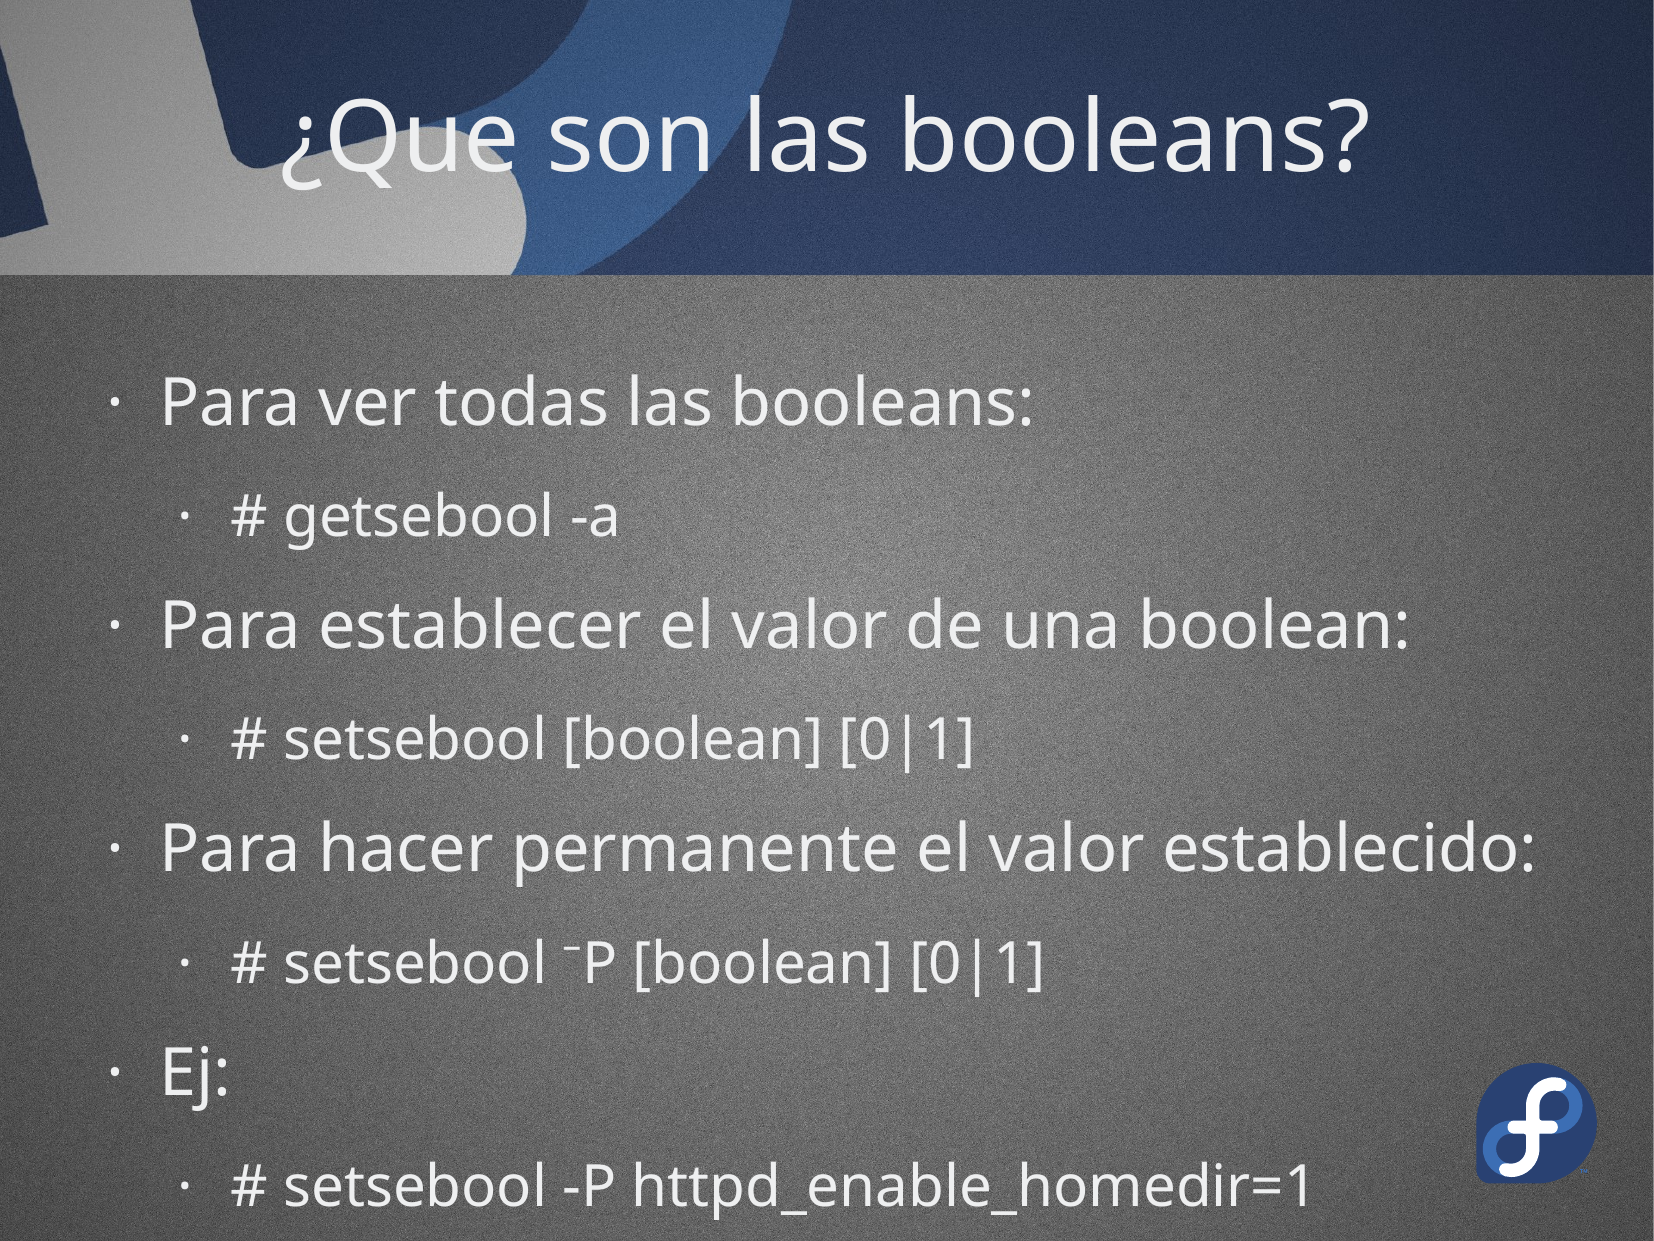

# ¿Que son las booleans?
Para ver todas las booleans:
# getsebool -a
Para establecer el valor de una boolean:
# setsebool [boolean] [0|1]
Para hacer permanente el valor establecido:
# setsebool ⁻P [boolean] [0|1]
Ej:
# setsebool -P httpd_enable_homedir=1